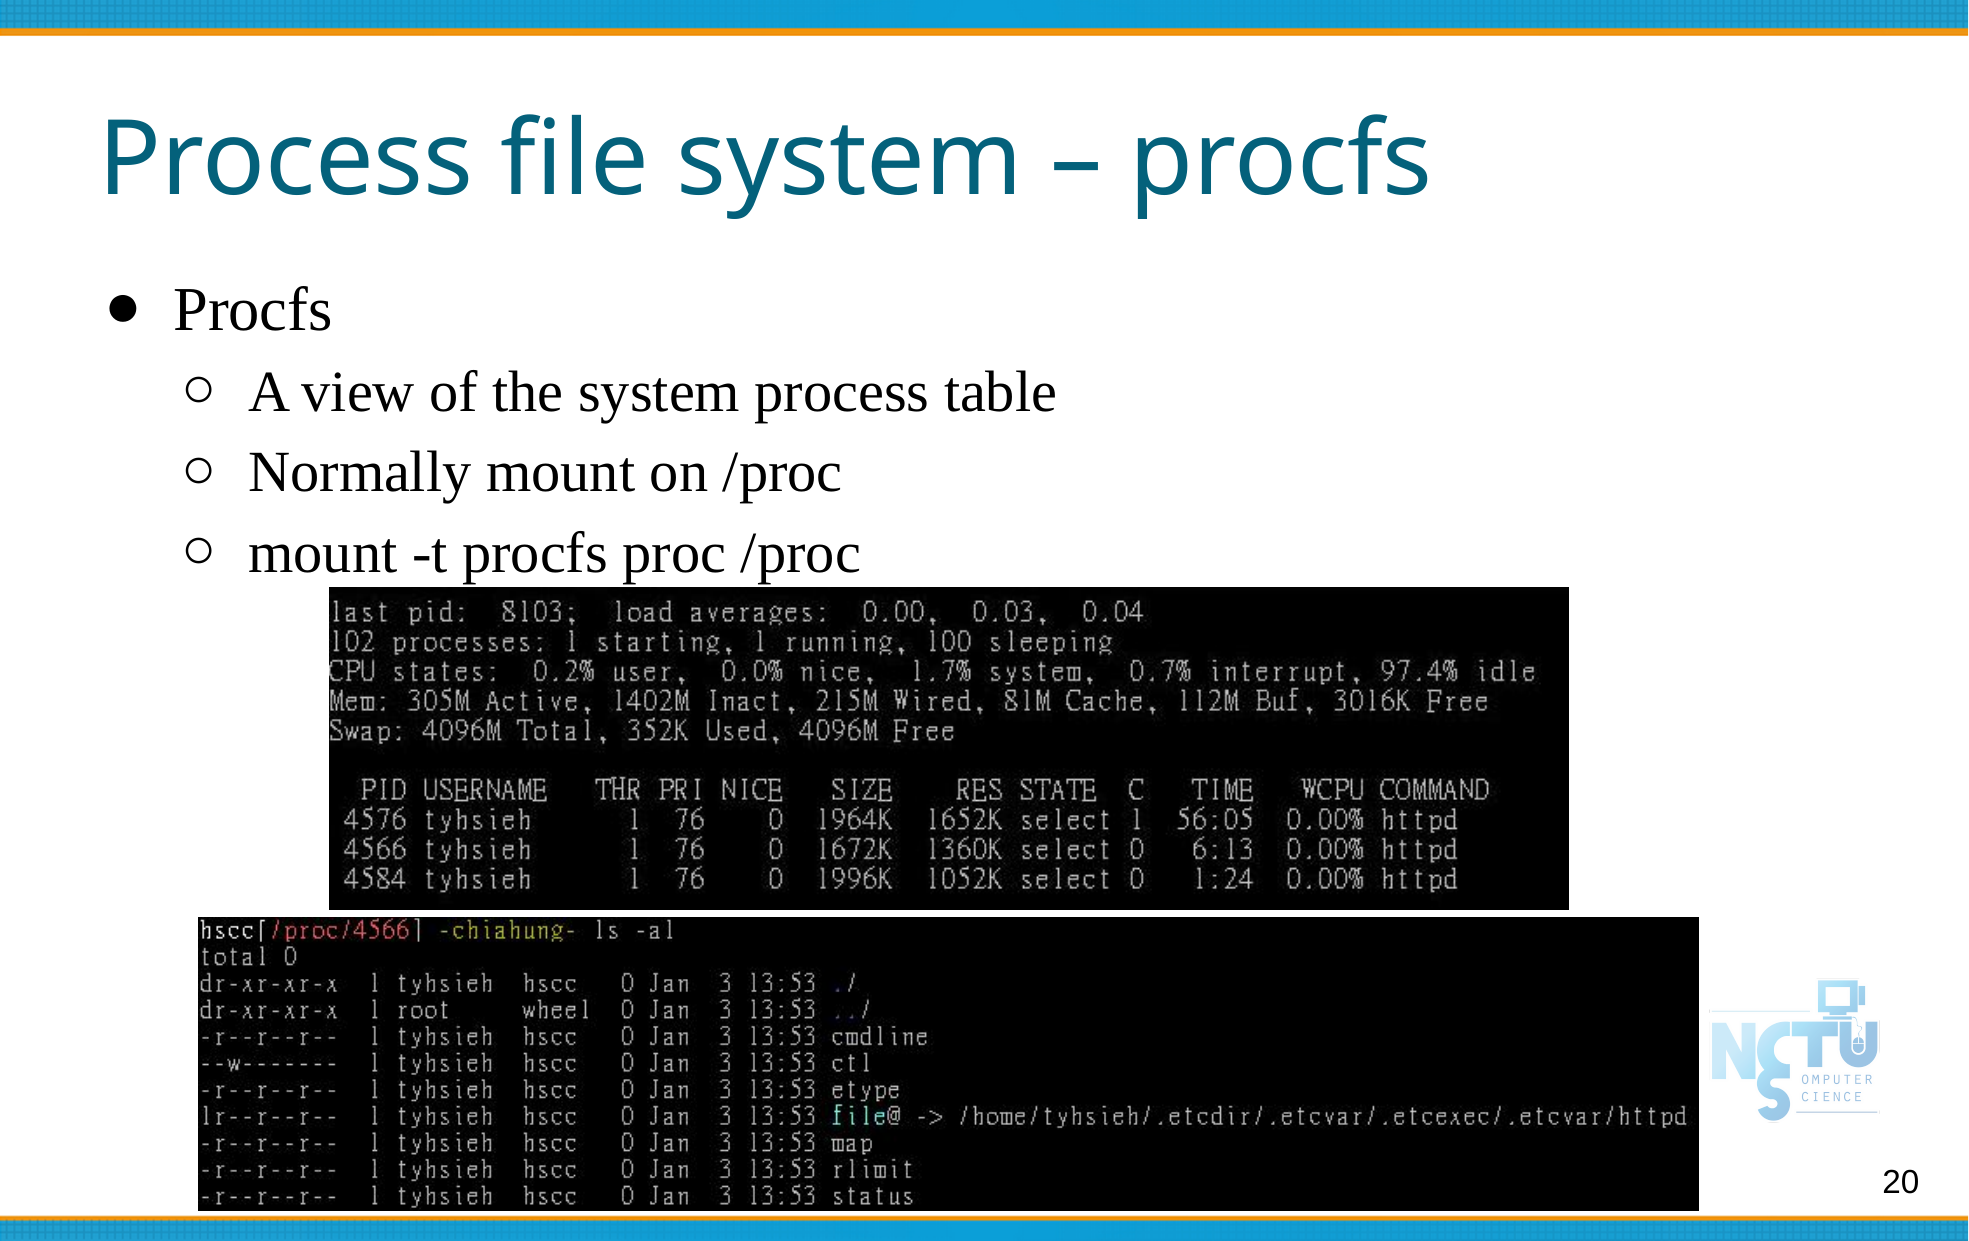

Process file system – procfs
# Procfs
A view of the system process table
Normally mount on /proc
mount -t procfs proc /proc